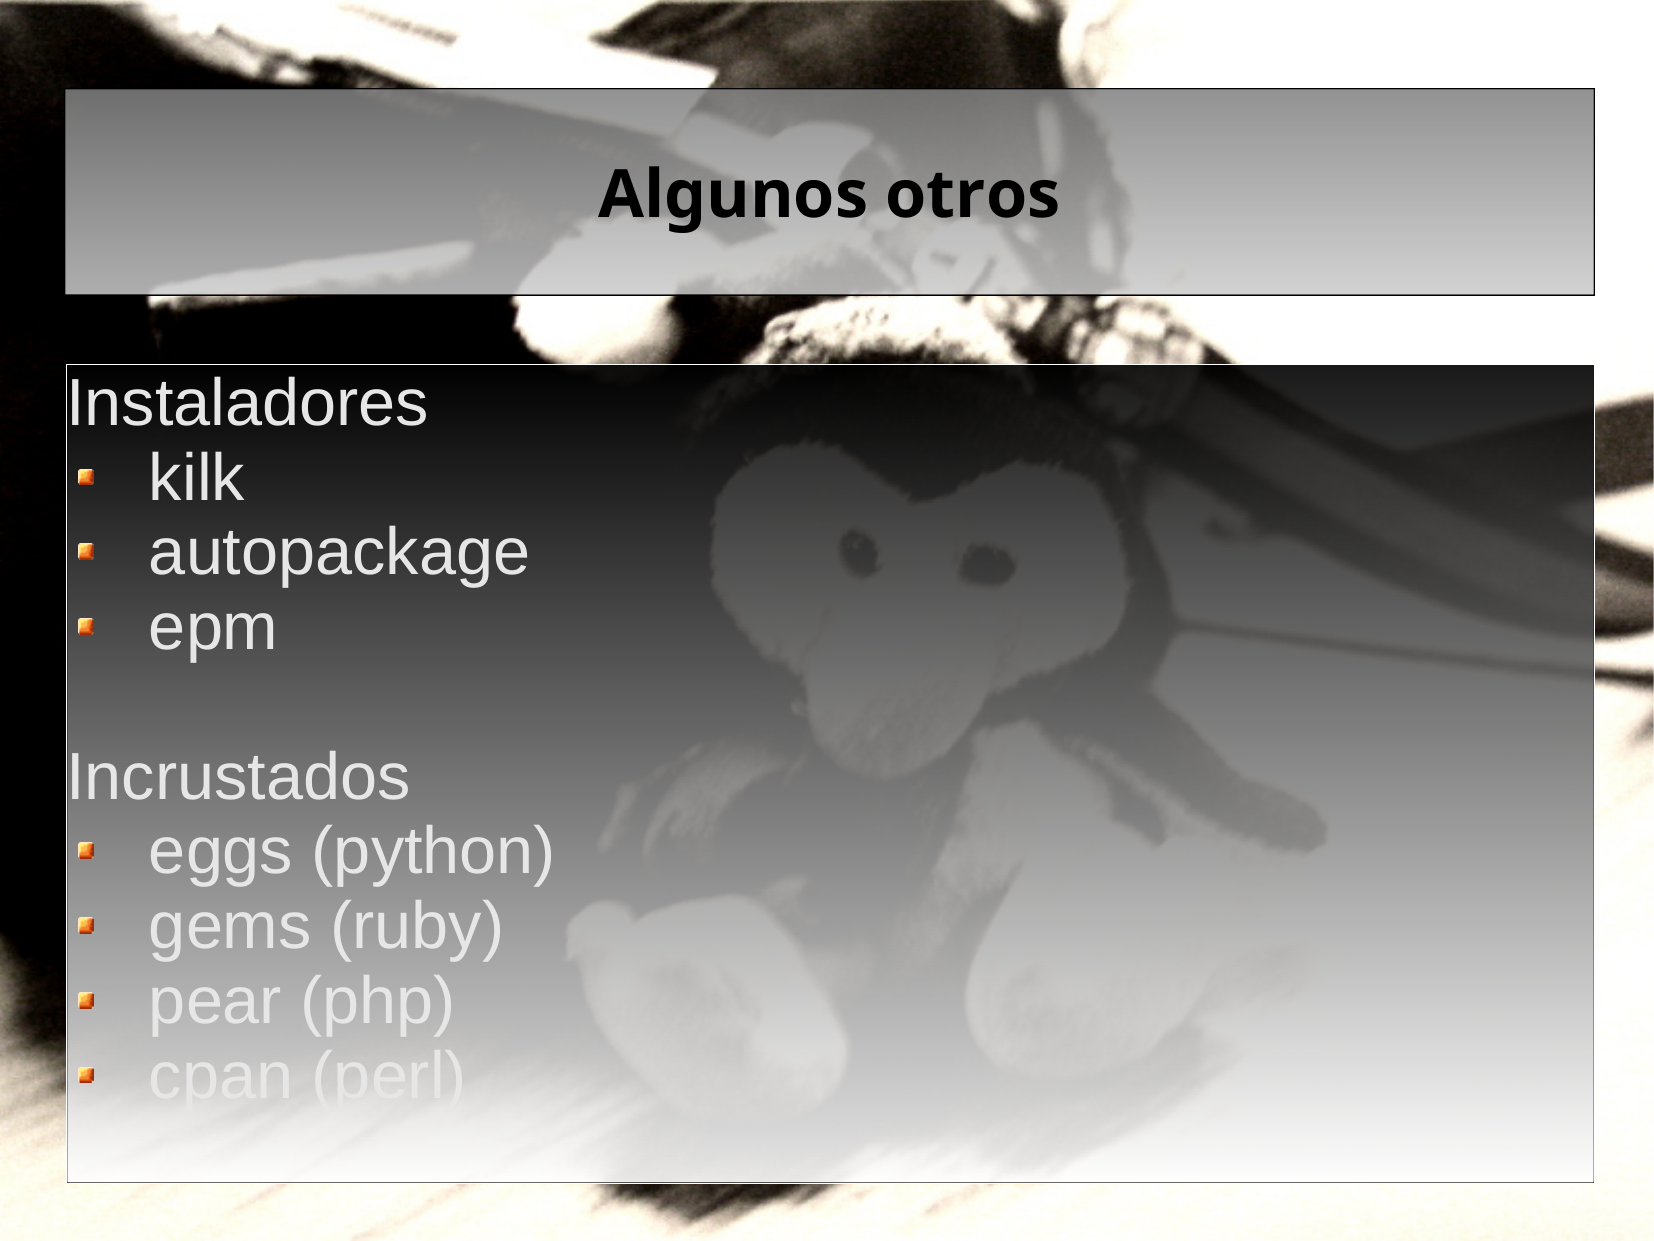

# Algunos otros
Instaladores
kilk
autopackage
epm
Incrustados
eggs (python)
gems (ruby)
pear (php)
cpan (perl)